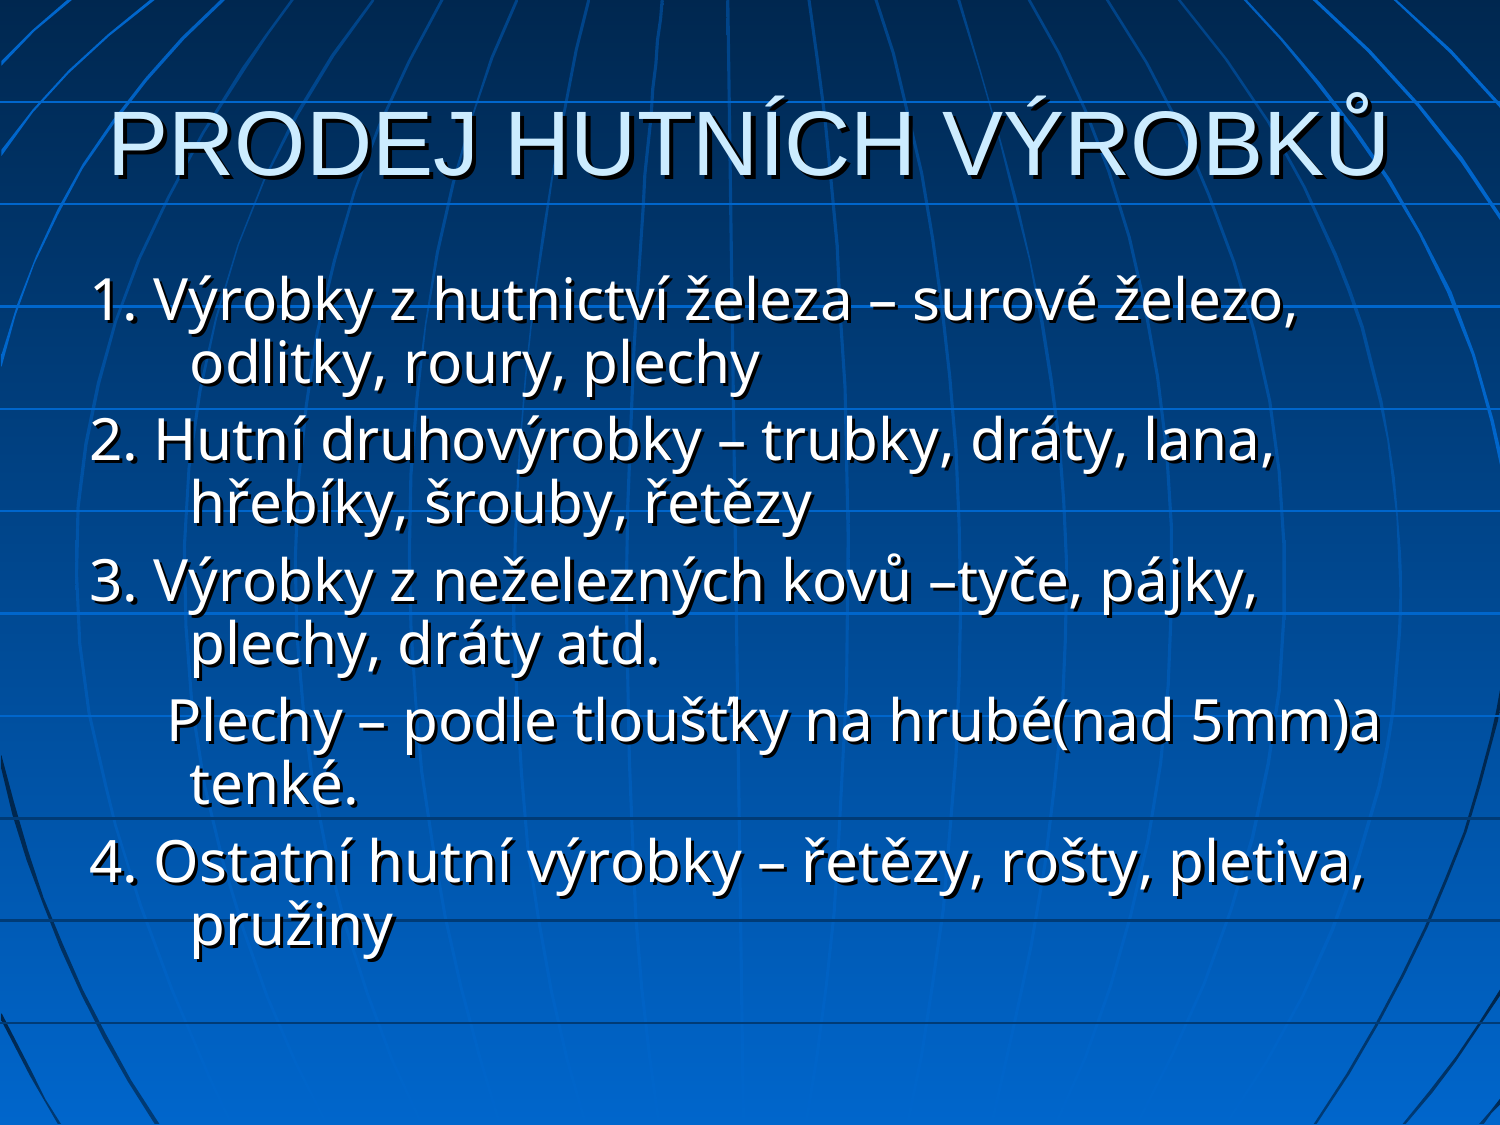

# PRODEJ HUTNÍCH VÝROBKŮ
1. Výrobky z hutnictví železa – surové železo, odlitky, roury, plechy
2. Hutní druhovýrobky – trubky, dráty, lana, hřebíky, šrouby, řetězy
3. Výrobky z neželezných kovů –tyče, pájky, plechy, dráty atd.
 Plechy – podle tloušťky na hrubé(nad 5mm)a tenké.
4. Ostatní hutní výrobky – řetězy, rošty, pletiva, pružiny